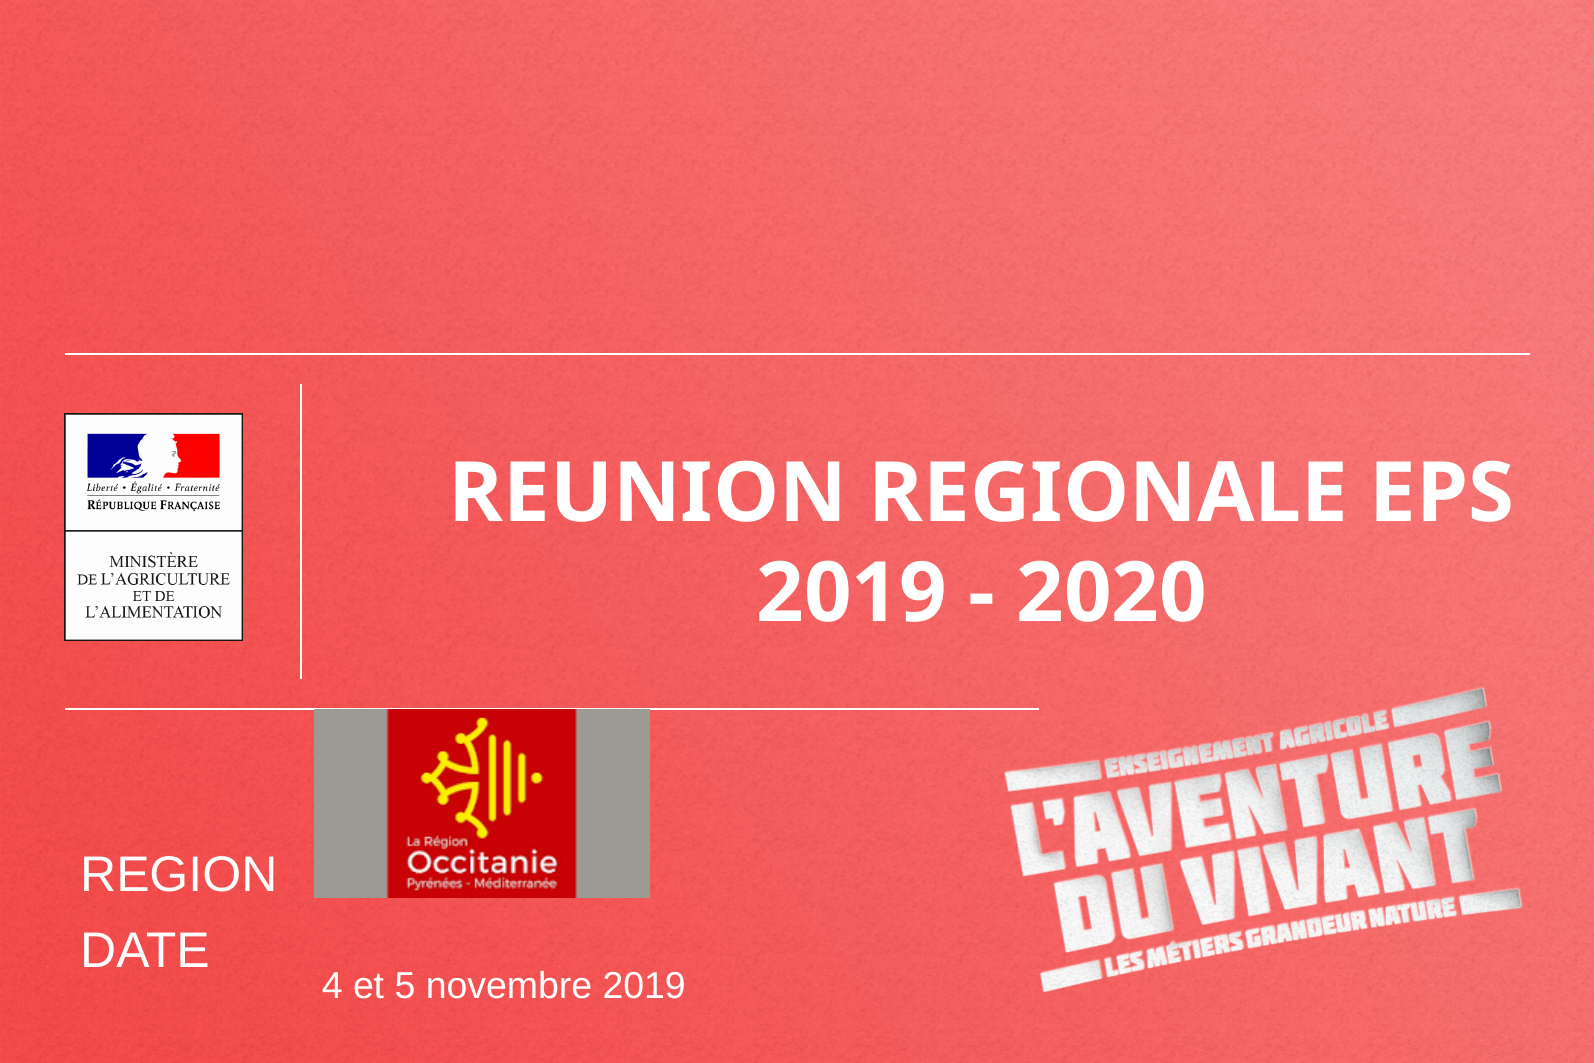

# REUNION REGIONALE EPS 2019 - 2020
REGION
DATE
4 et 5 novembre 2019